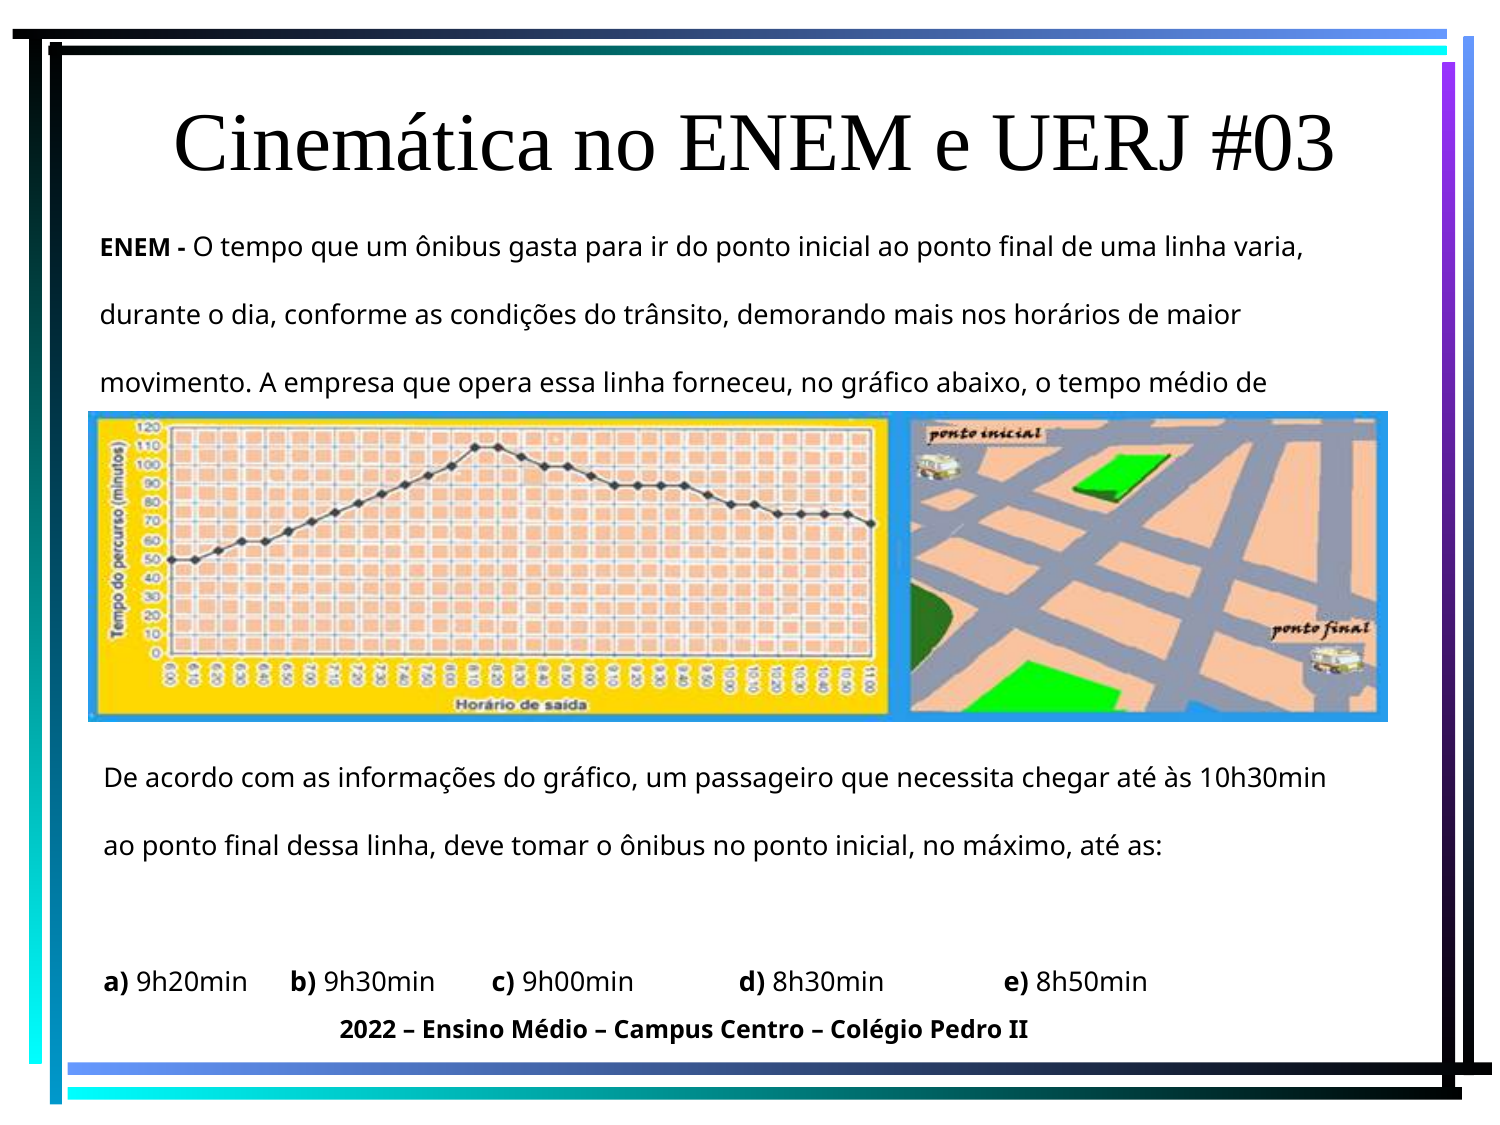

# Cinemática no ENEM e UERJ #03
ENEM - O tempo que um ônibus gasta para ir do ponto inicial ao ponto final de uma linha varia,
durante o dia, conforme as condições do trânsito, demorando mais nos horários de maior
movimento. A empresa que opera essa linha forneceu, no gráfico abaixo, o tempo médio de
duração da viagem conforme o horário de saída do ponto inicial, no período da manhã.
De acordo com as informações do gráfico, um passageiro que necessita chegar até às 10h30min
ao ponto final dessa linha, deve tomar o ônibus no ponto inicial, no máximo, até as:
a) 9h20min b) 9h30min c) 9h00min d) 8h30min e) 8h50min
2022 – Ensino Médio – Campus Centro – Colégio Pedro II